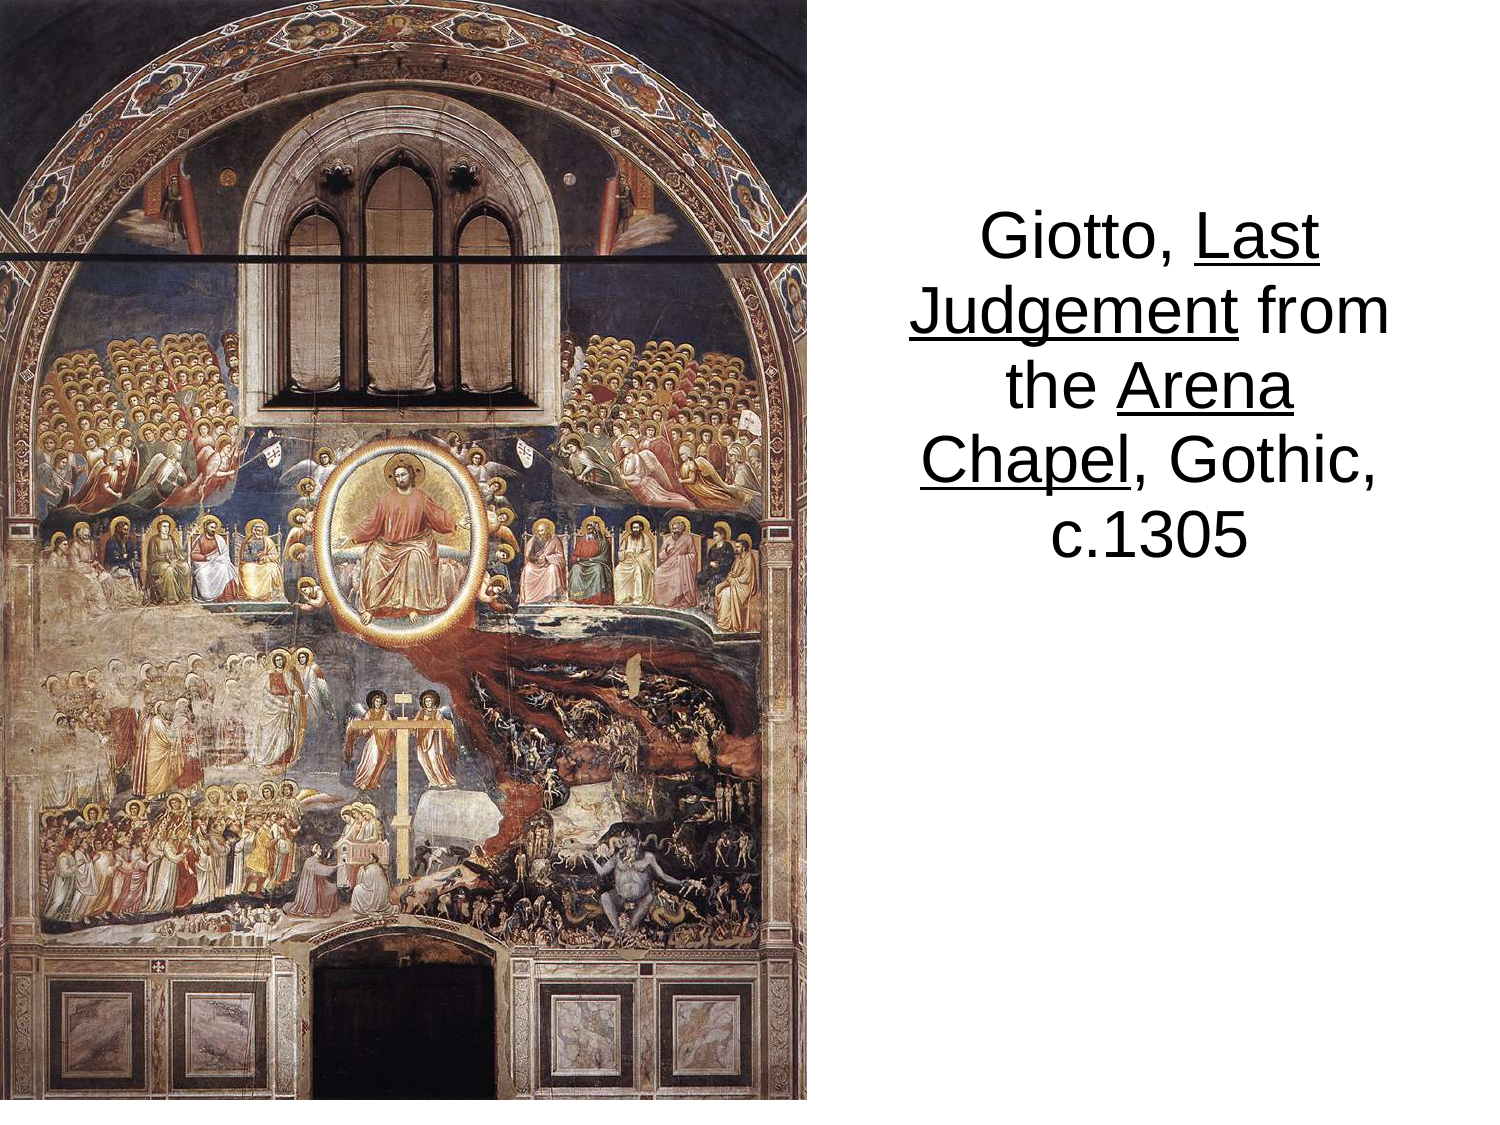

# Giotto, Last Judgement from the Arena Chapel, Gothic, c.1305